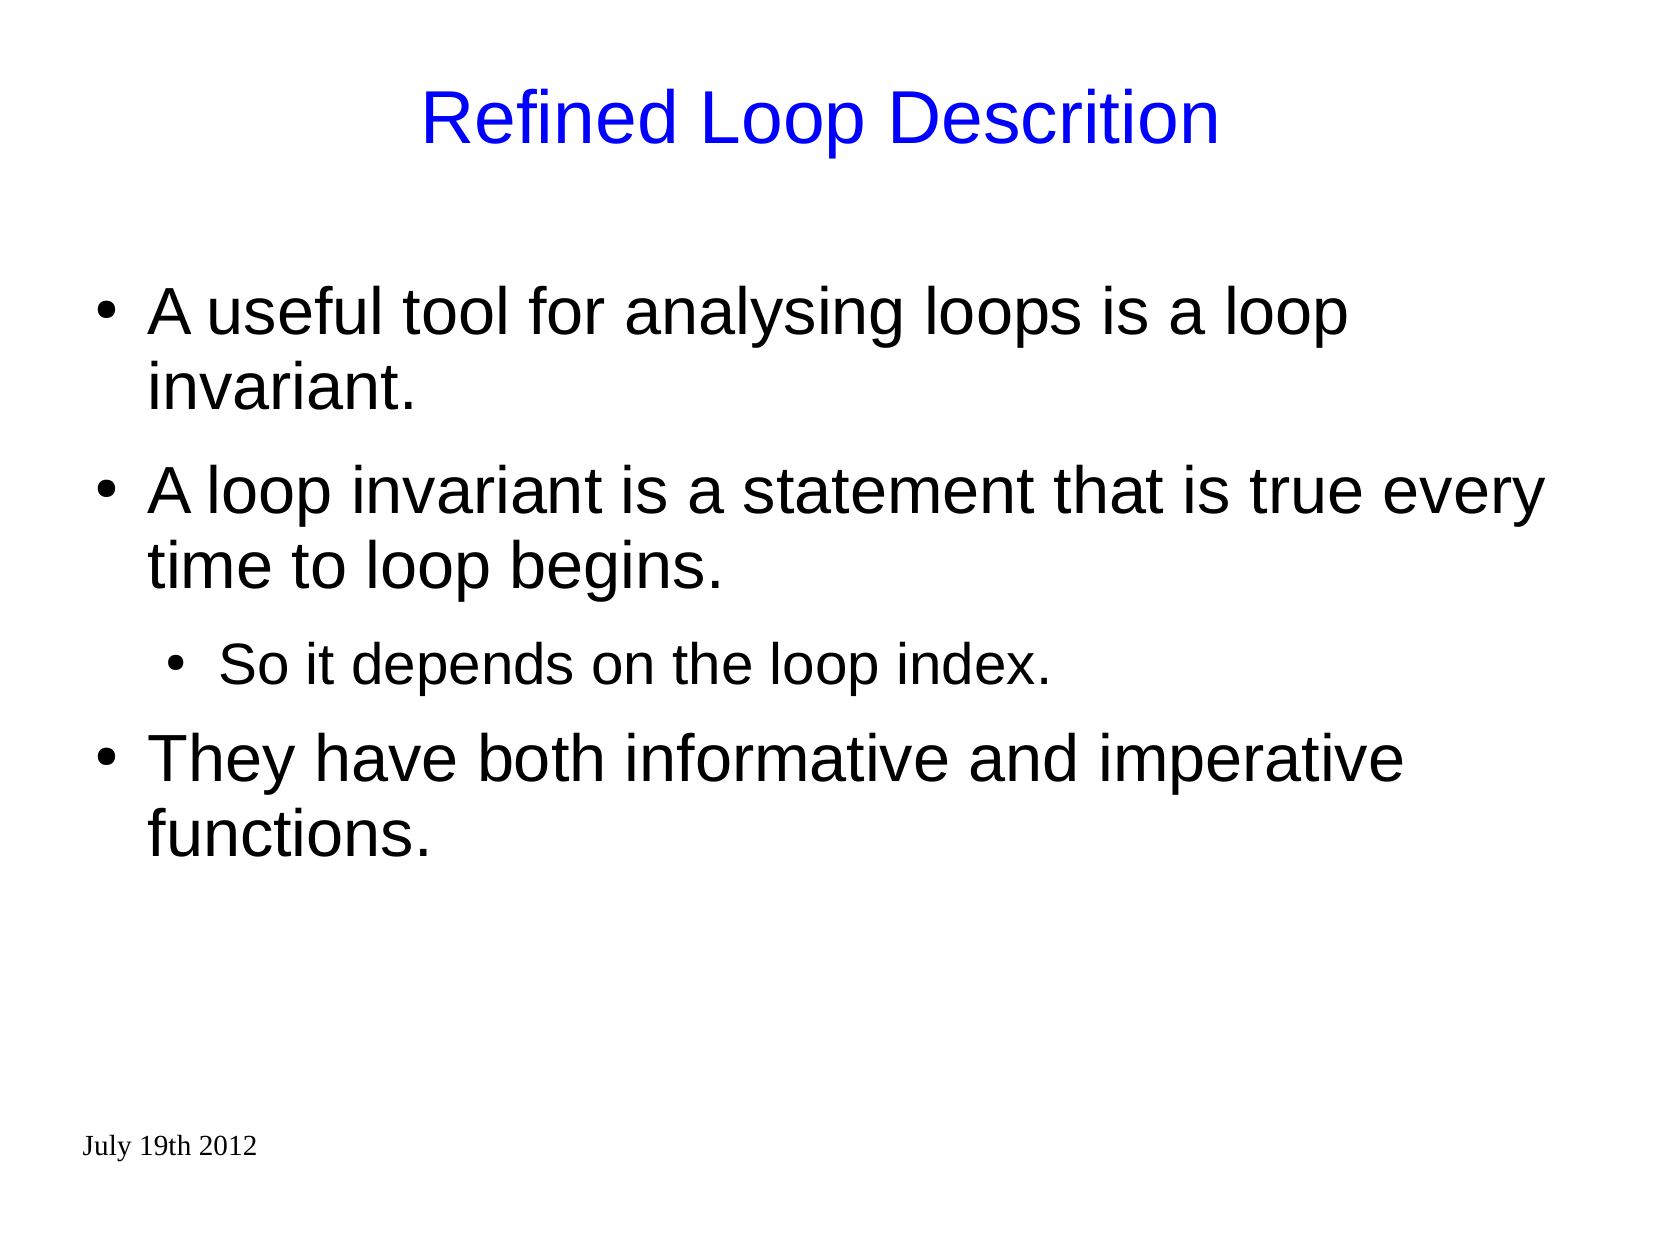

# Refined Loop Descrition
A useful tool for analysing loops is a loop invariant.
A loop invariant is a statement that is true every time to loop begins.
So it depends on the loop index.
They have both informative and imperative functions.
July 19th 2012